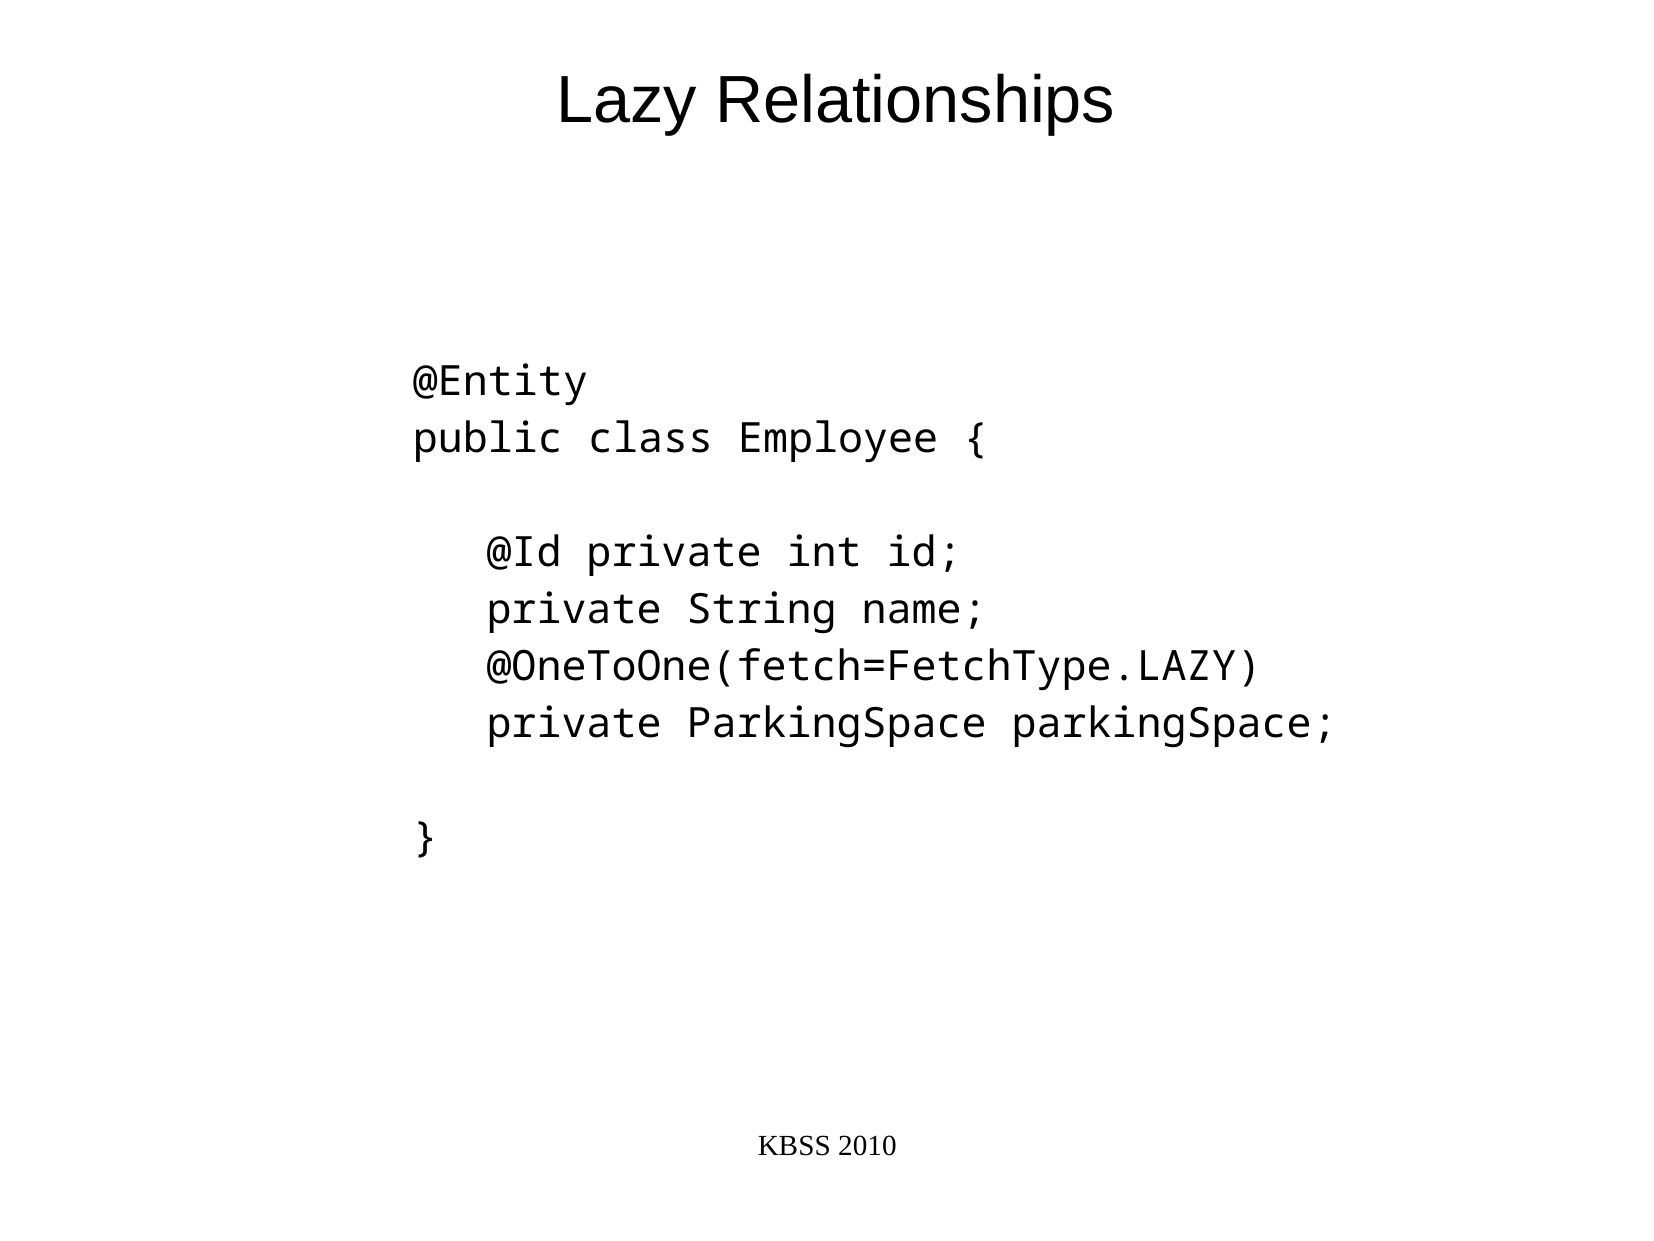

# Lazy Relationships
@Entity
public class Employee {
	@Id private int id;
	private String name;
	@OneToOne(fetch=FetchType.LAZY)
	private ParkingSpace parkingSpace;
}
KBSS 2010